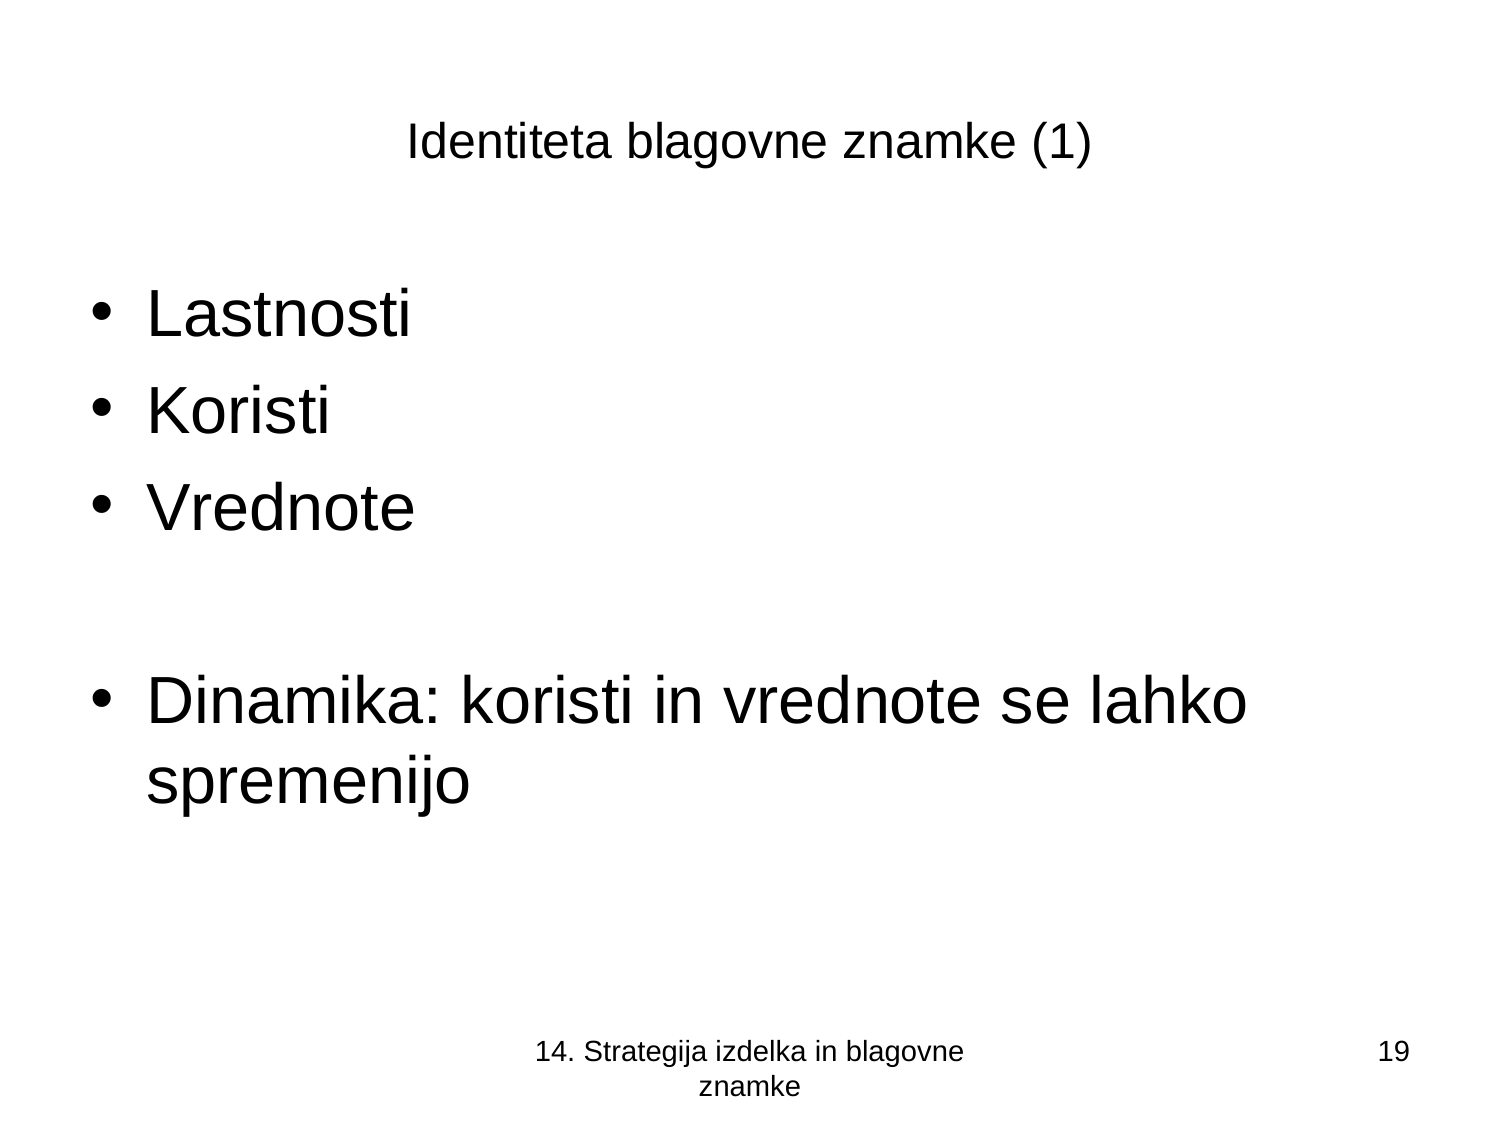

# Identiteta blagovne znamke (1)
Lastnosti
Koristi
Vrednote
Dinamika: koristi in vrednote se lahko spremenijo
14. Strategija izdelka in blagovne znamke